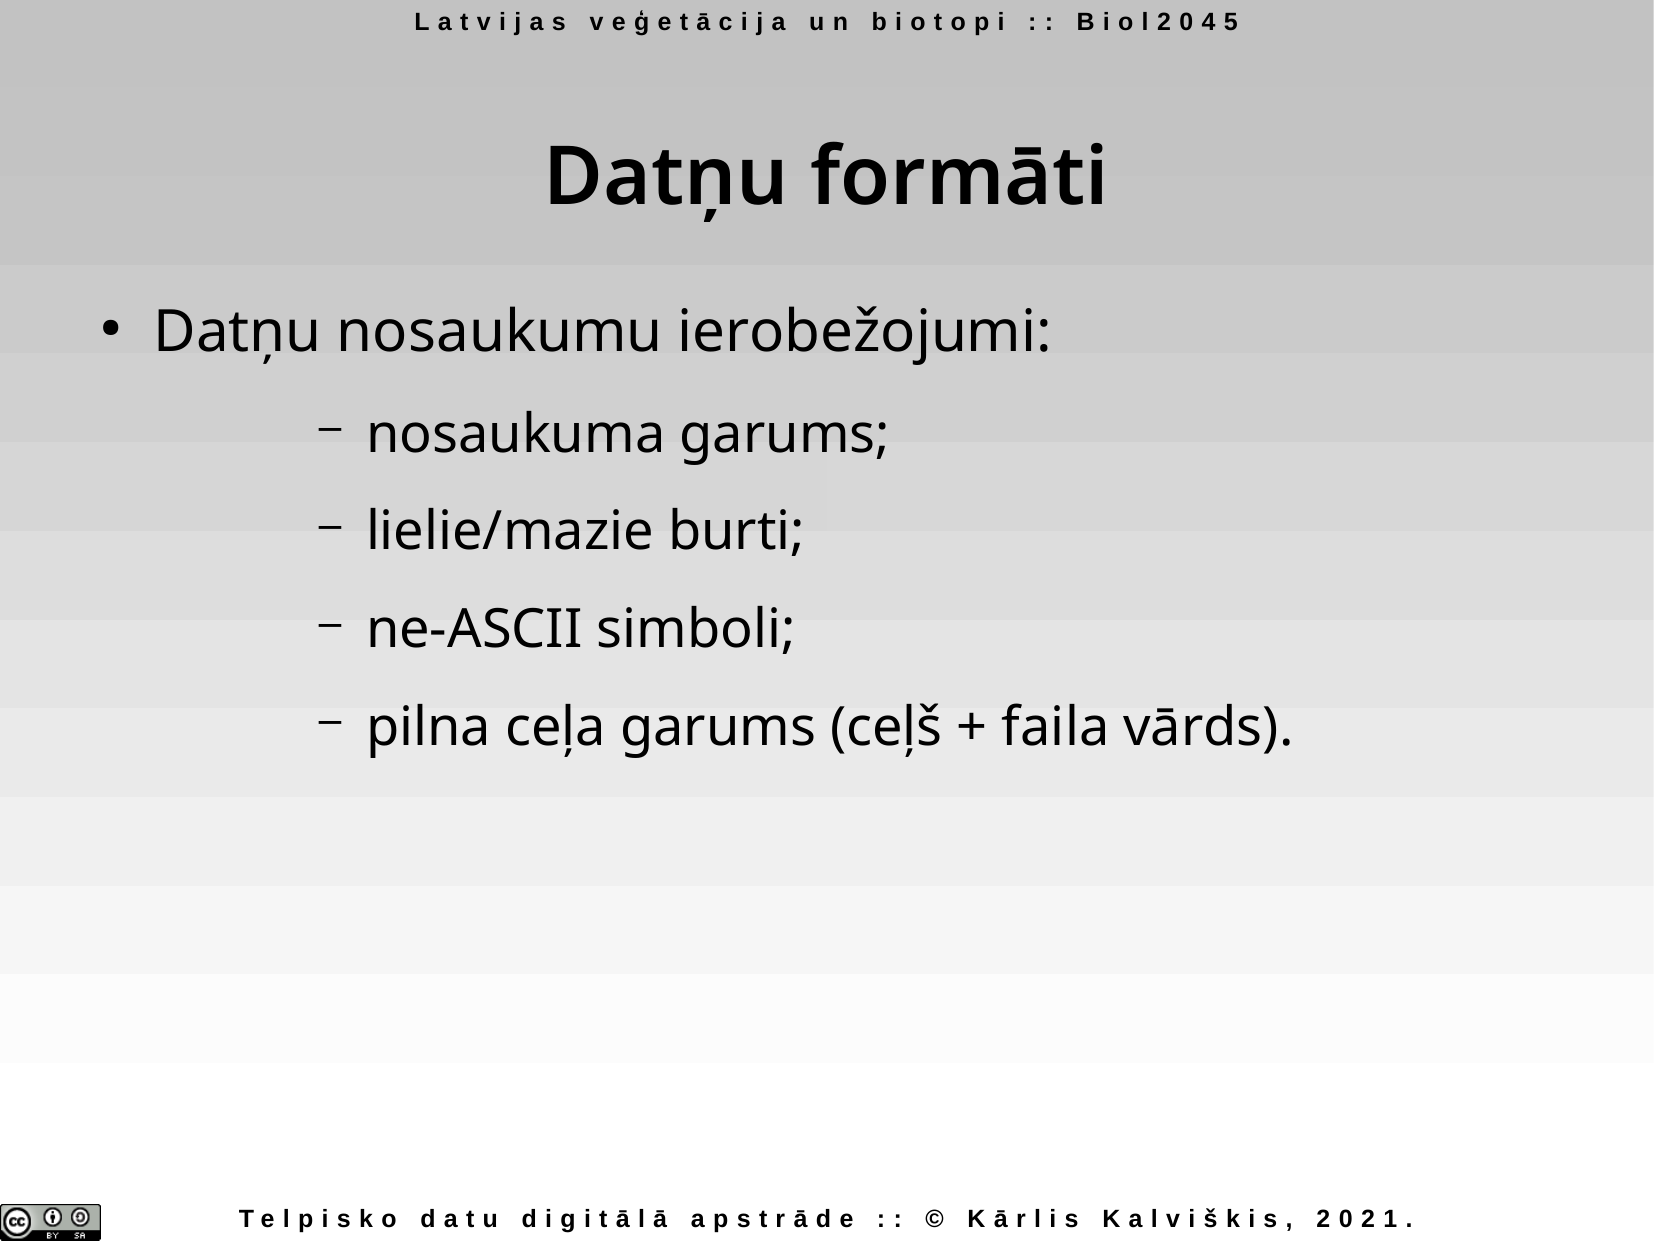

# Datņu formāti
Datņu nosaukumu ierobežojumi:
nosaukuma garums;
lielie/mazie burti;
ne-ASCII simboli;
pilna ceļa garums (ceļš + faila vārds).